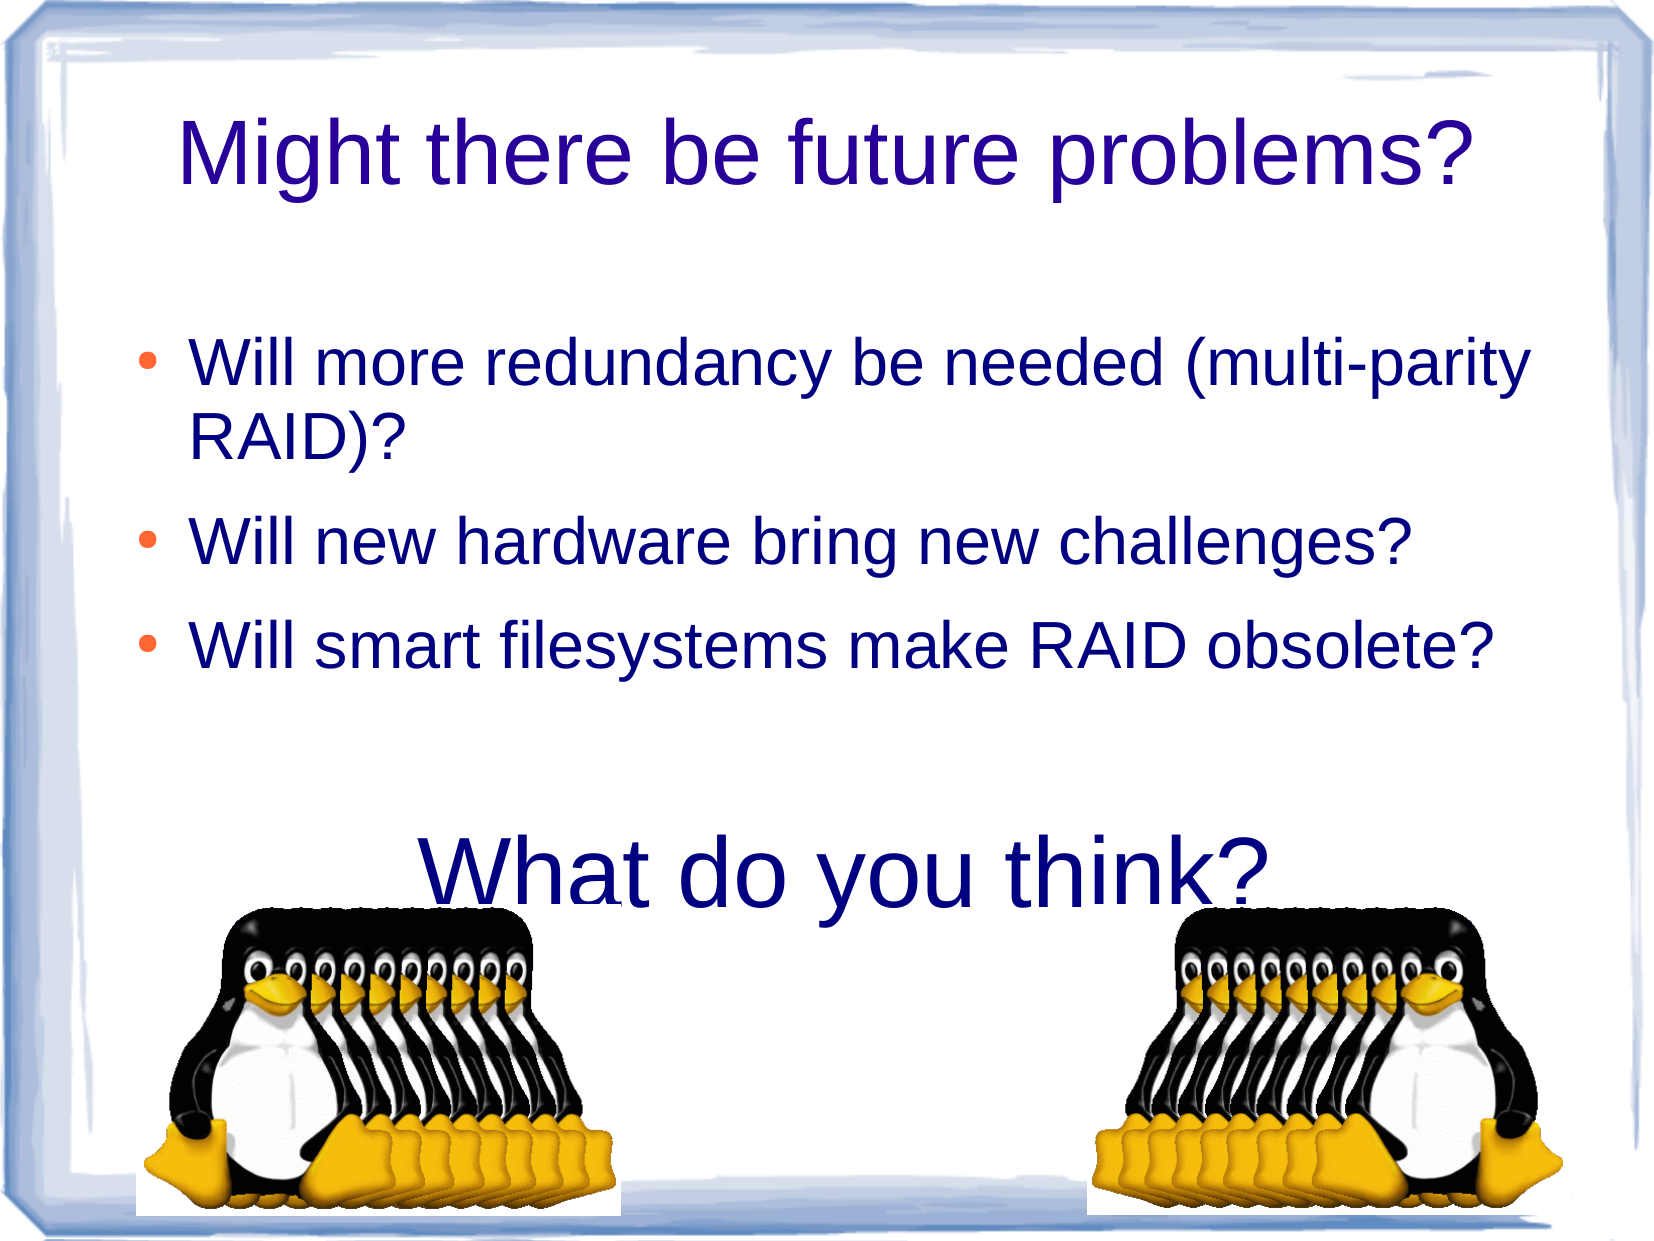

# Might there be future problems?
Will more redundancy be needed (multi-parity RAID)?
Will new hardware bring new challenges?
Will smart filesystems make RAID obsolete?
What do you think?